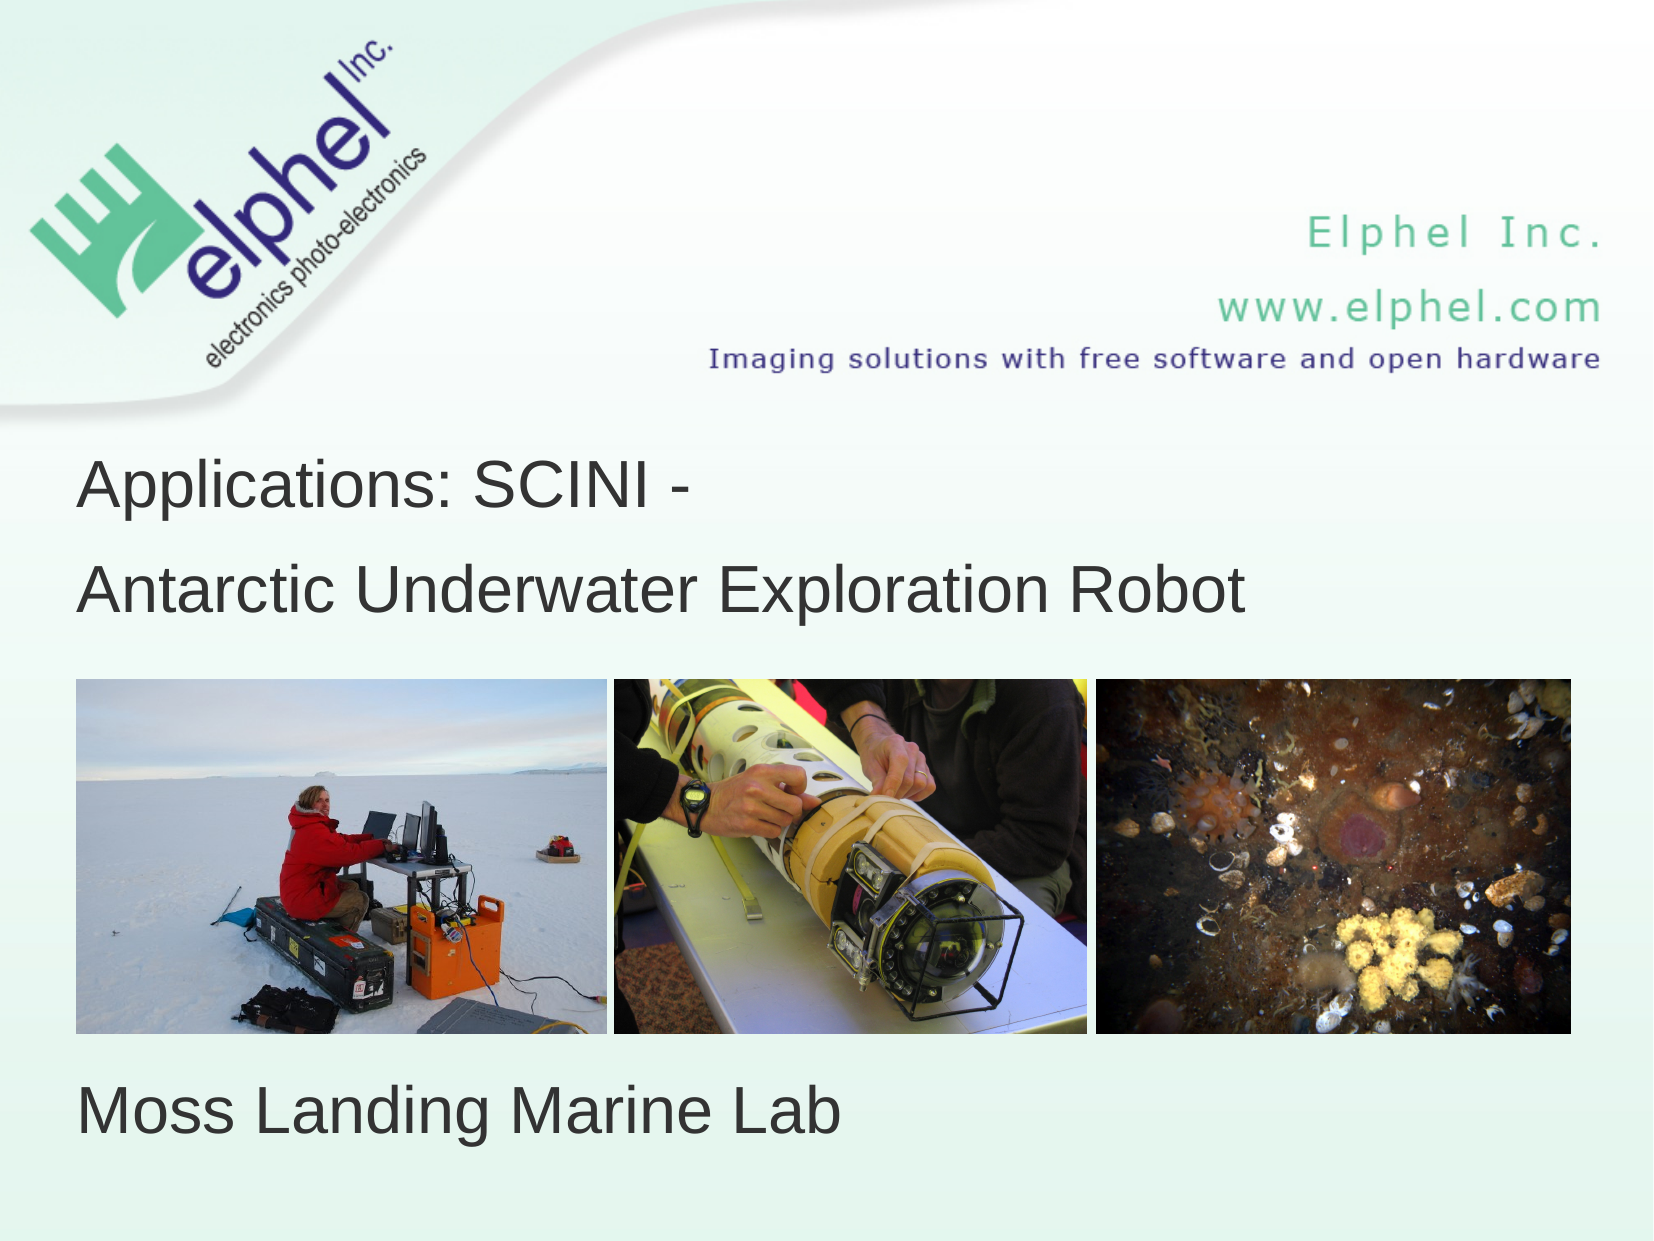

# Applications: SCINI -
Antarctic Underwater Exploration Robot
Moss Landing Marine Lab